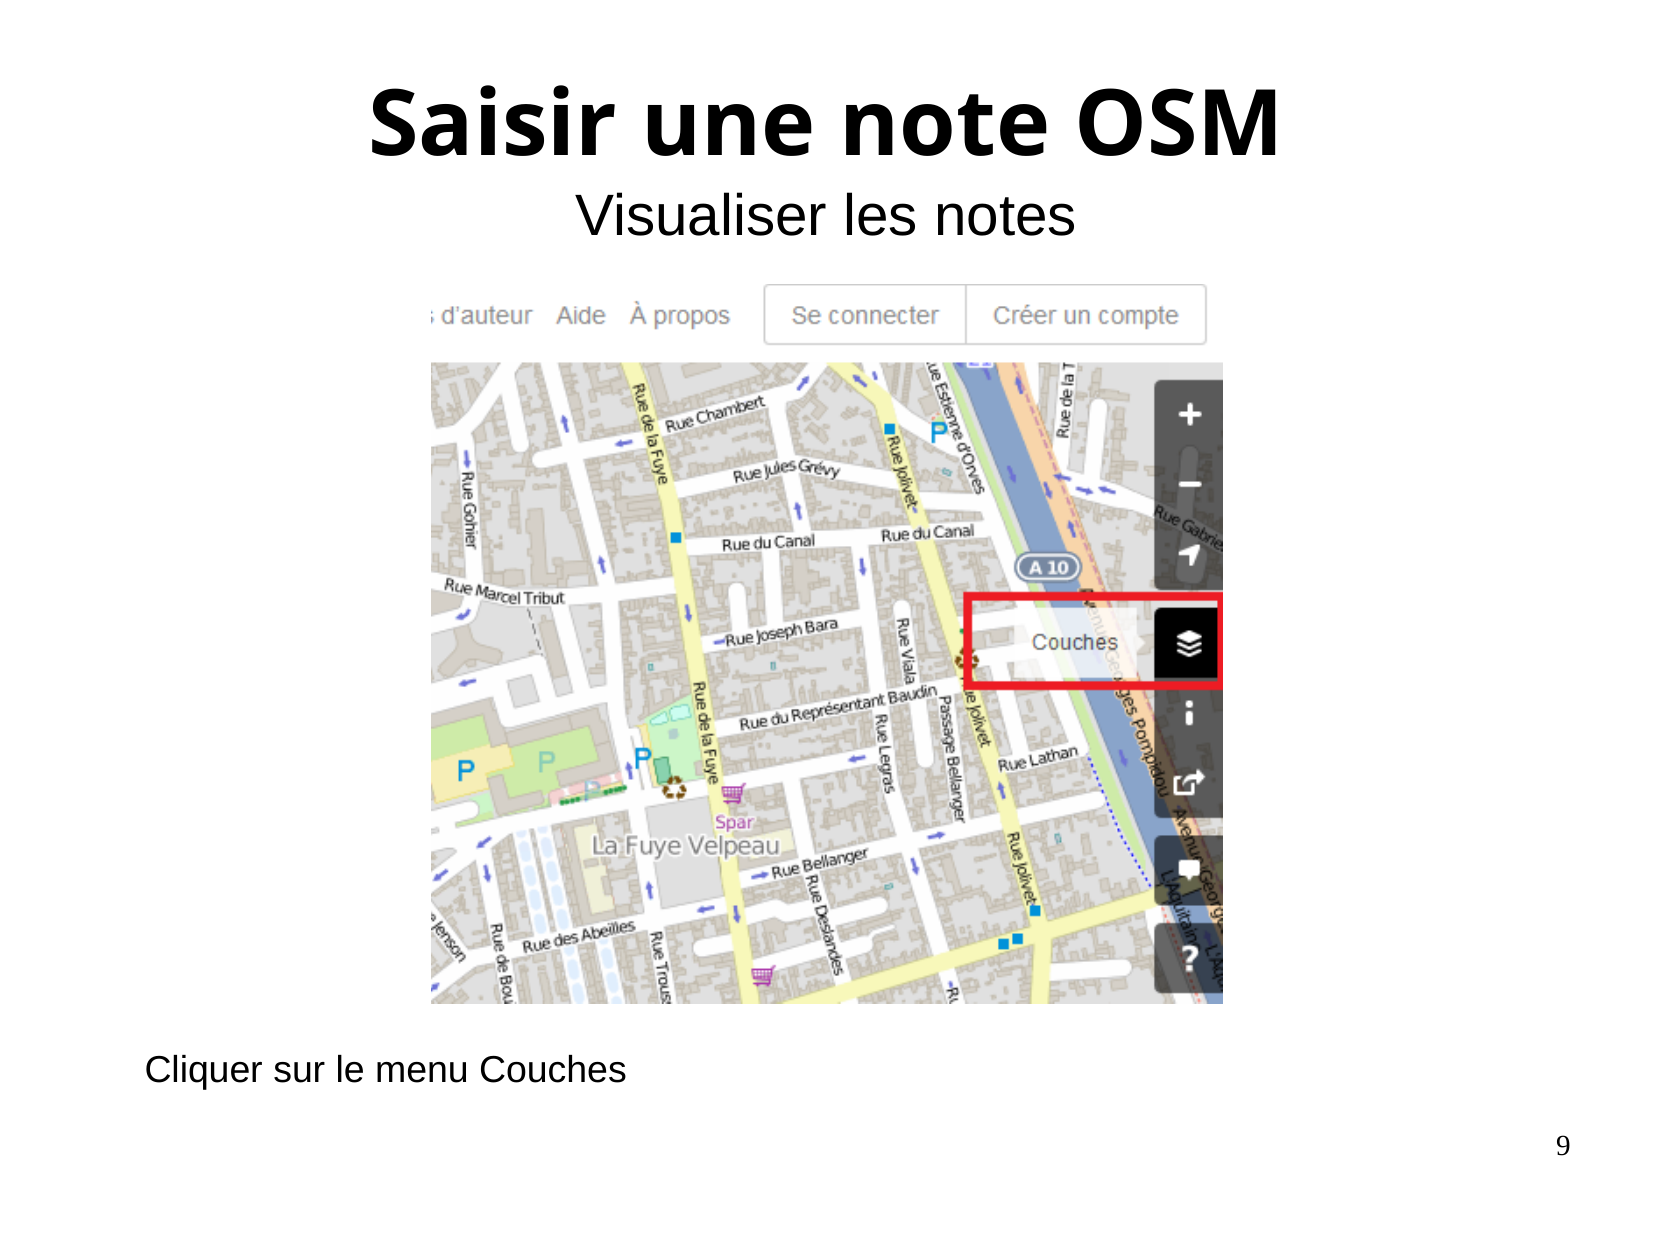

# Saisir une note OSM Visualiser les notes
Cliquer sur le menu Couches
9